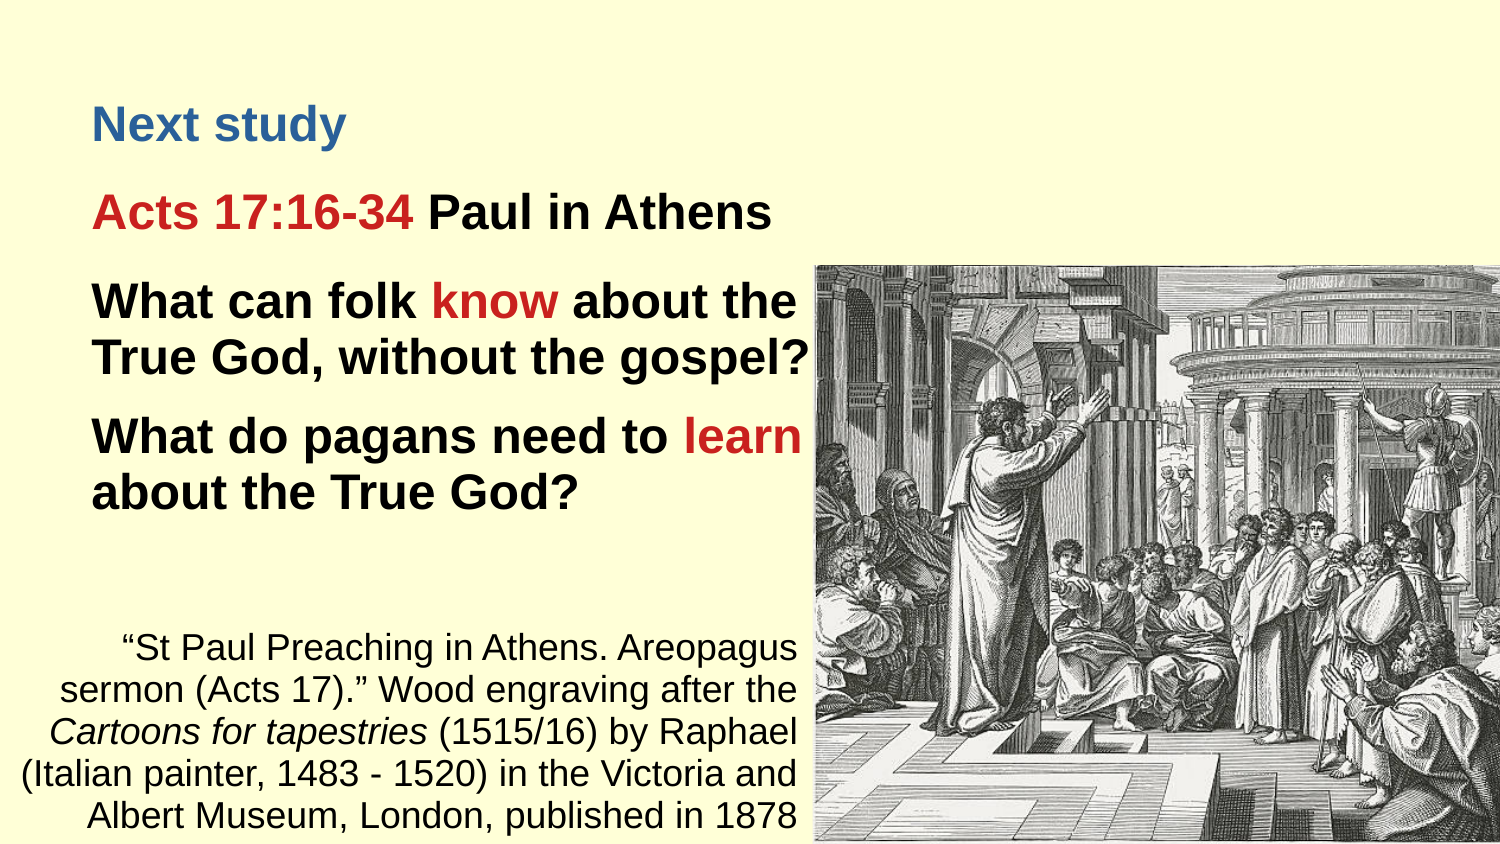

Next study
Acts 17:16-34 Paul in Athens
What can folk know about the
True God, without the gospel?
What do pagans need to learn about the True God?
“St Paul Preaching in Athens. Areopagus sermon (Acts 17).” Wood engraving after the Cartoons for tapestries (1515/16) by Raphael (Italian painter, 1483 - 1520) in the Victoria and Albert Museum, London, published in 1878